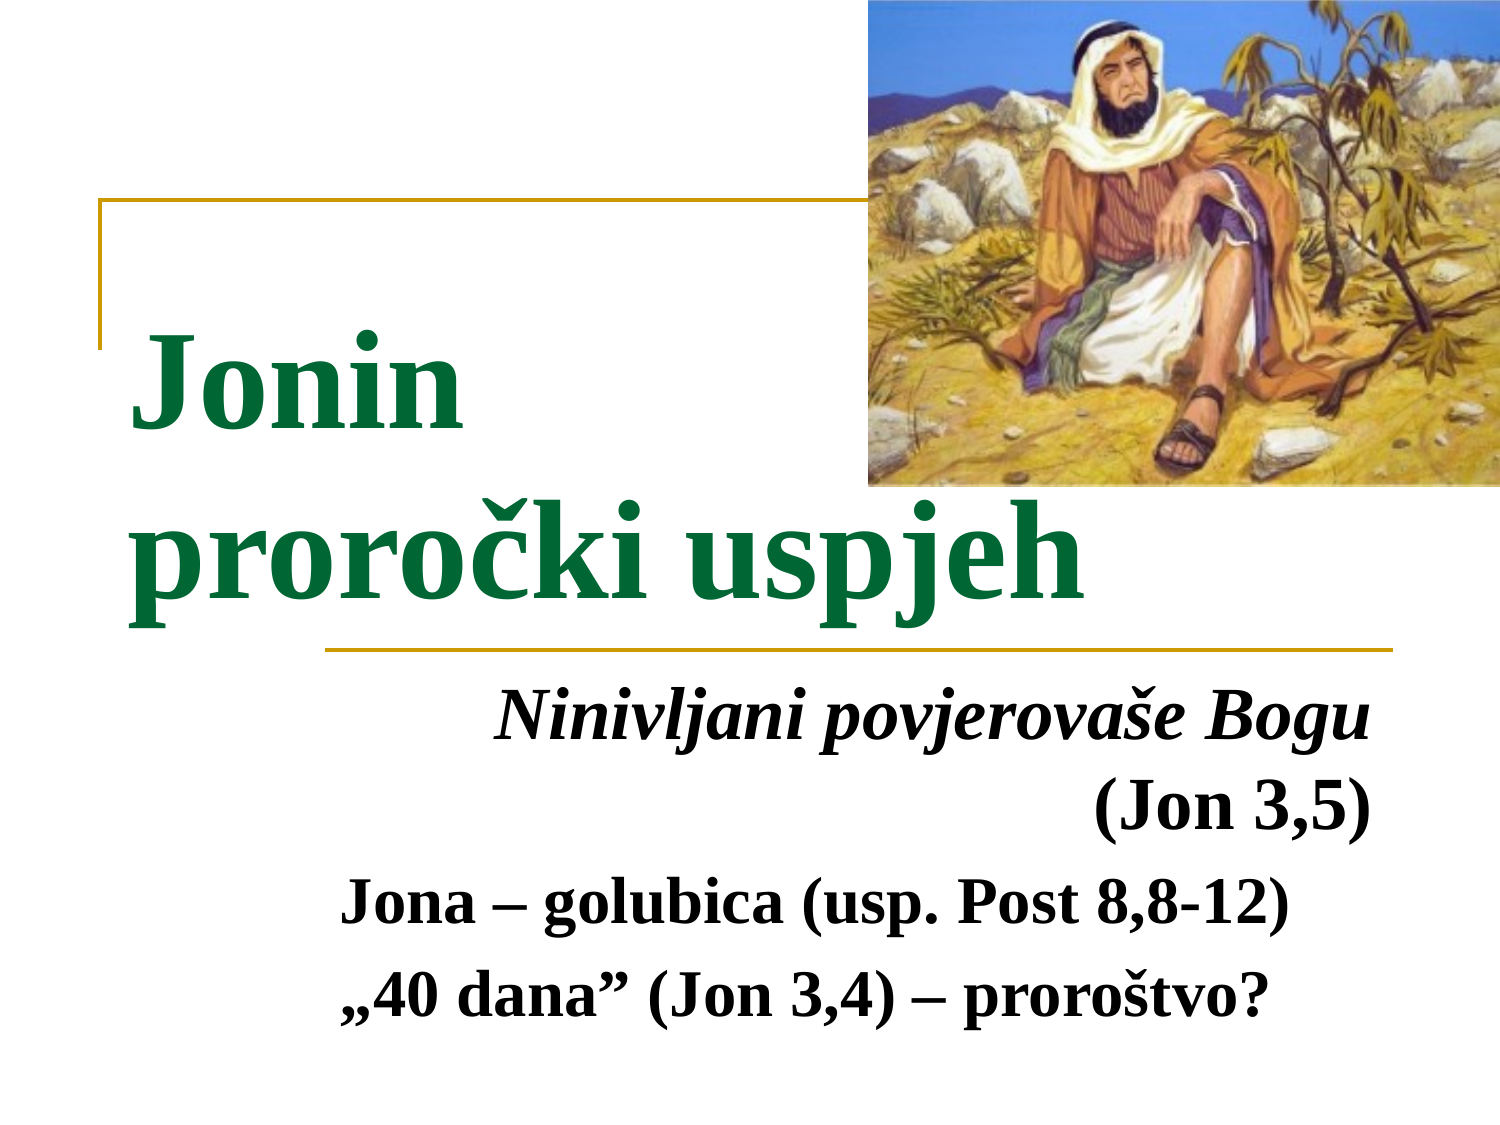

# Jonin proročki uspjeh
Ninivljani povjerovaše Bogu
(Jon 3,5)
Jona – golubica (usp. Post 8,8-12)
„40 dana” (Jon 3,4) – proroštvo?